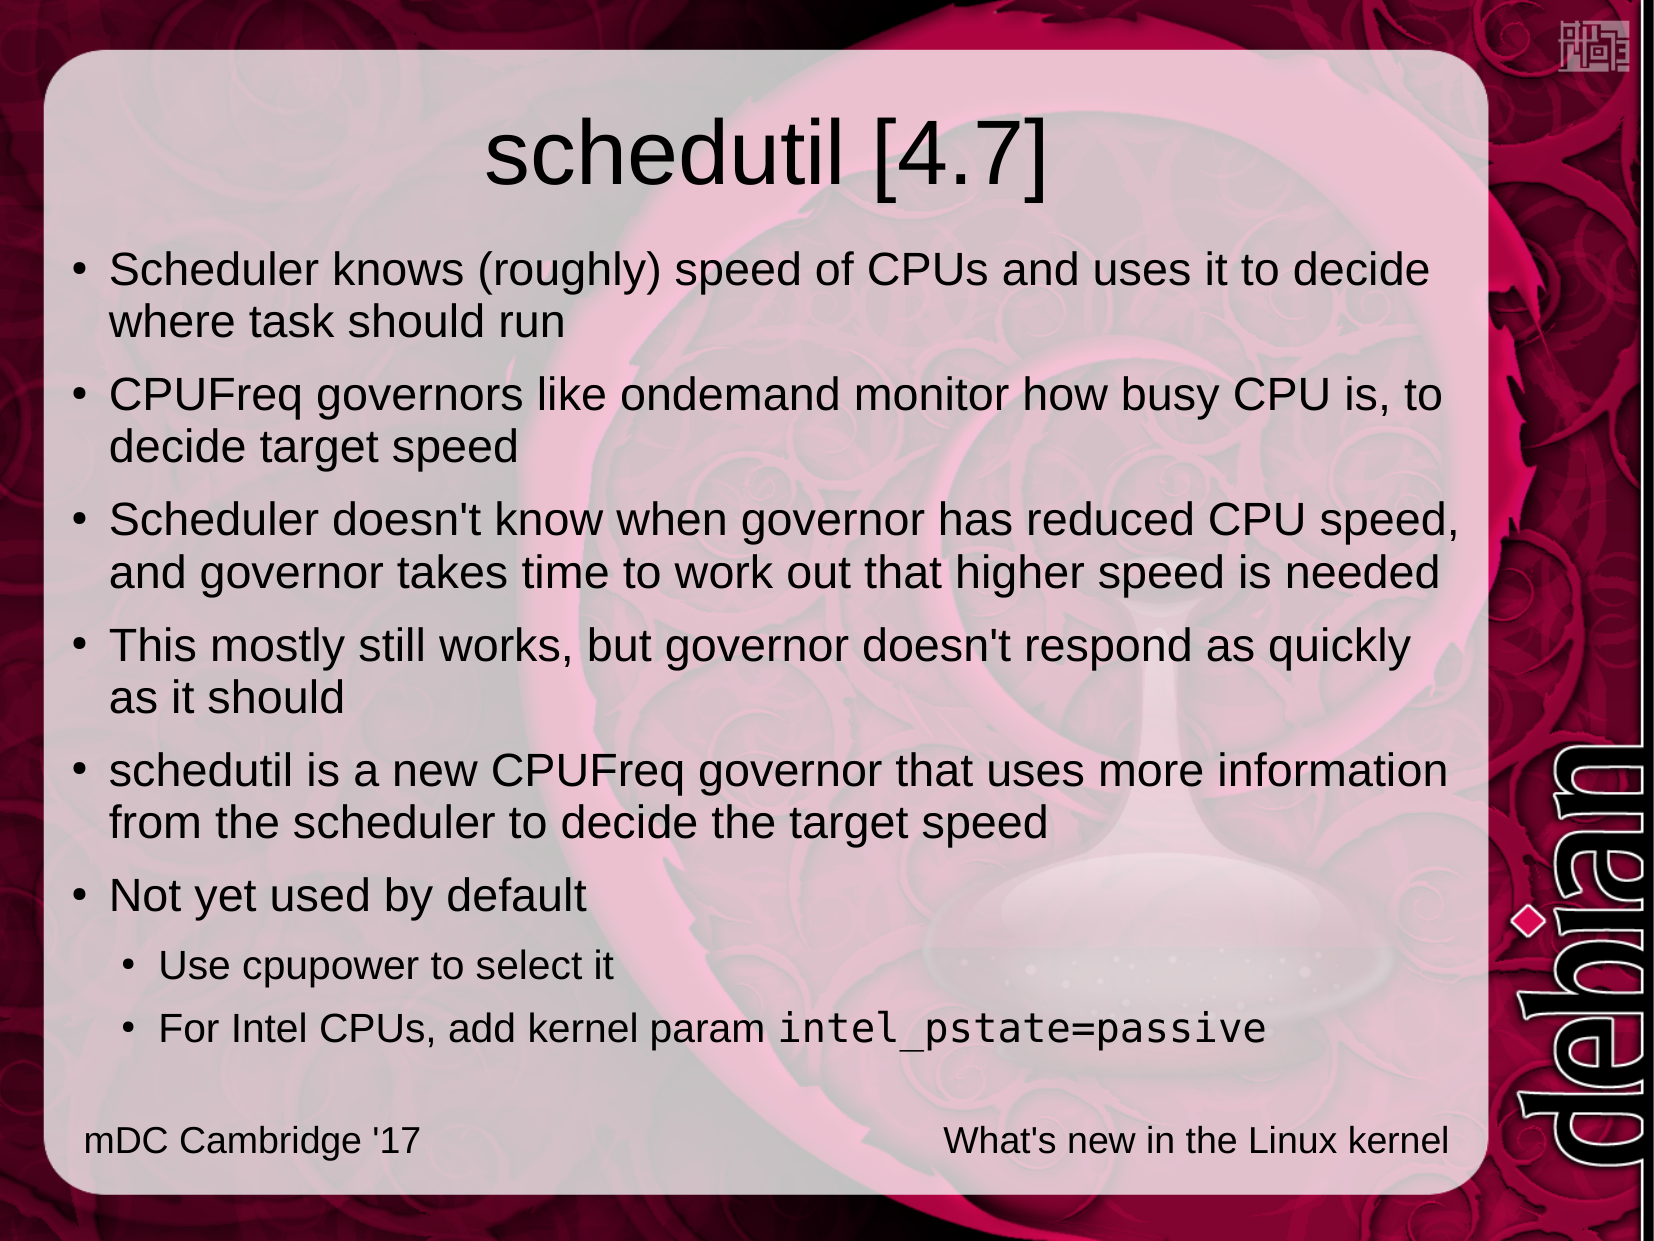

# schedutil [4.7]
Scheduler knows (roughly) speed of CPUs and uses it to decide where task should run
CPUFreq governors like ondemand monitor how busy CPU is, to decide target speed
Scheduler doesn't know when governor has reduced CPU speed, and governor takes time to work out that higher speed is needed
This mostly still works, but governor doesn't respond as quickly as it should
schedutil is a new CPUFreq governor that uses more information from the scheduler to decide the target speed
Not yet used by default
Use cpupower to select it
For Intel CPUs, add kernel param intel_pstate=passive